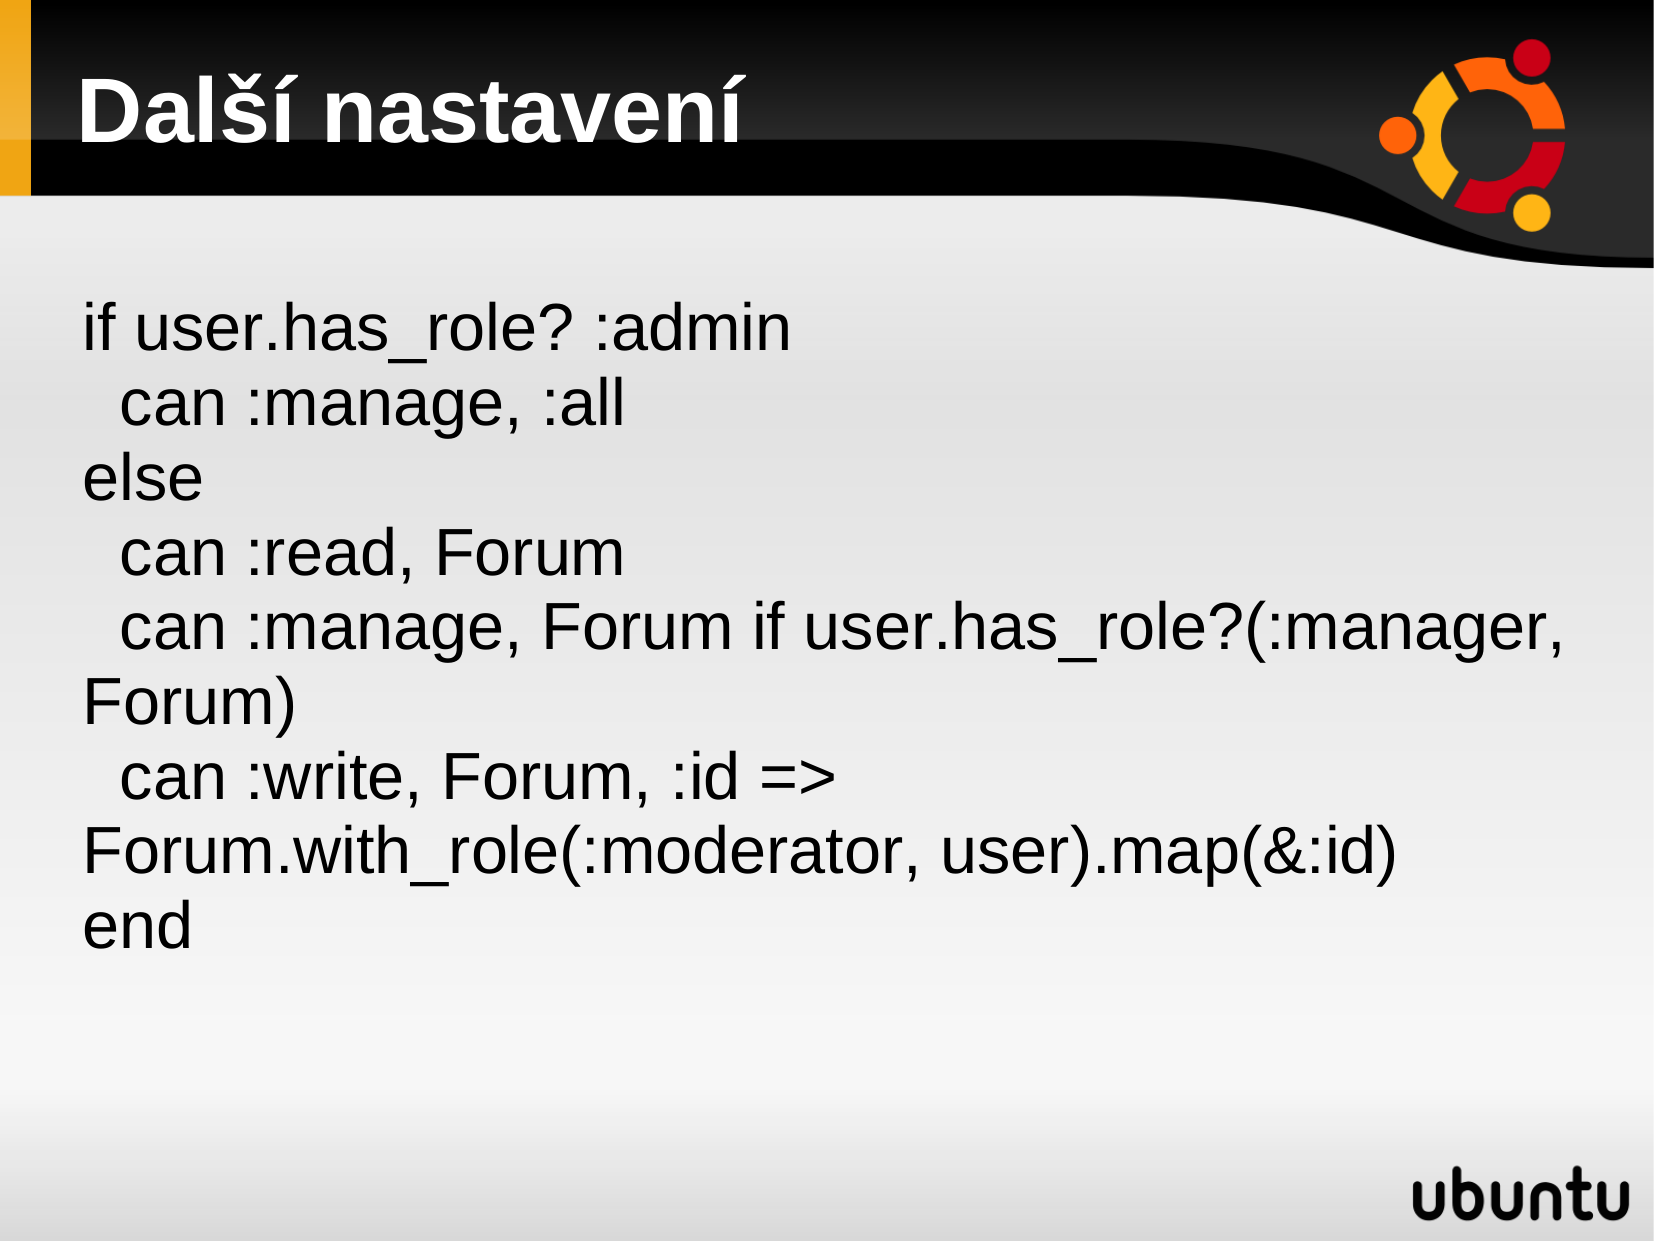

# Další nastavení
if user.has_role? :admin
 can :manage, :all
else
 can :read, Forum
 can :manage, Forum if user.has_role?(:manager, Forum)
 can :write, Forum, :id => Forum.with_role(:moderator, user).map(&:id)
end